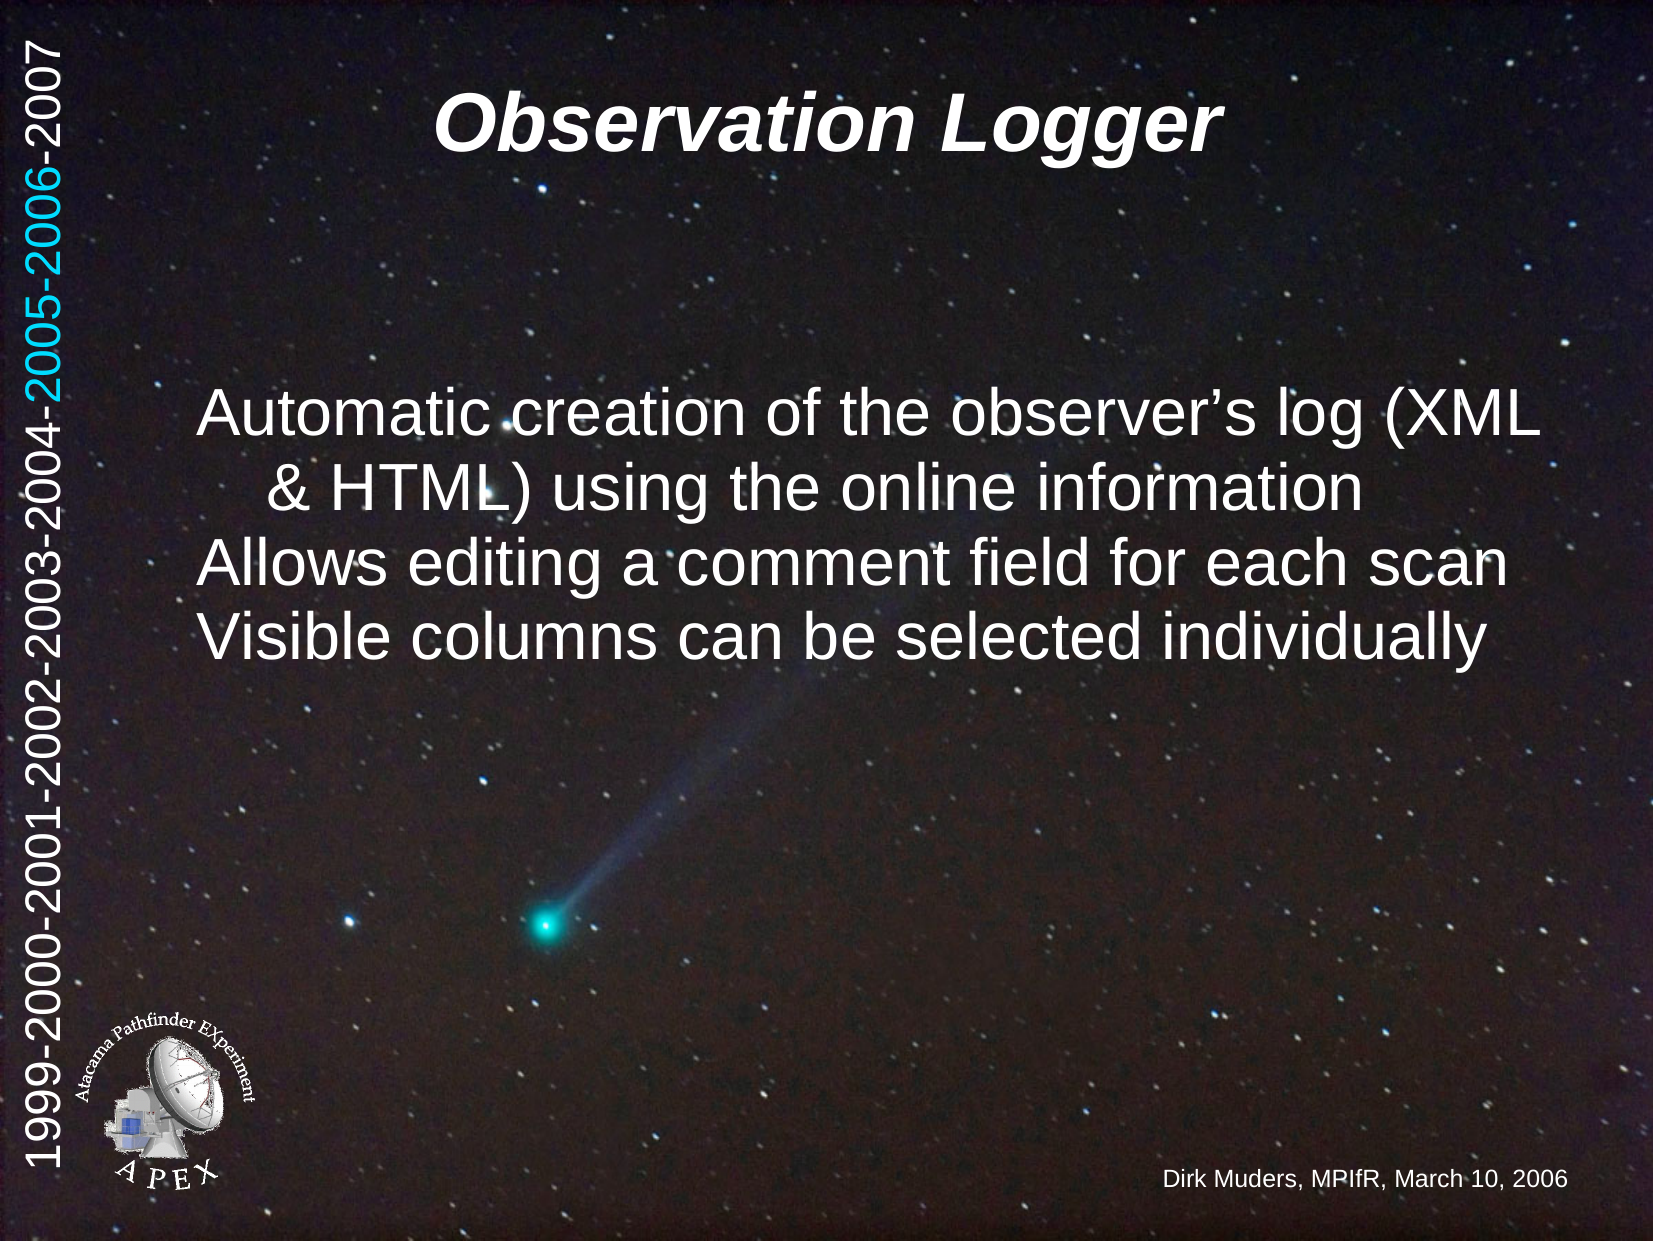

# Observation Logger
1999-2000-2001-2002-2003-2004-2005-2006-2007
Automatic creation of the observer’s log (XML & HTML) using the online information
Allows editing a comment field for each scan
Visible columns can be selected individually